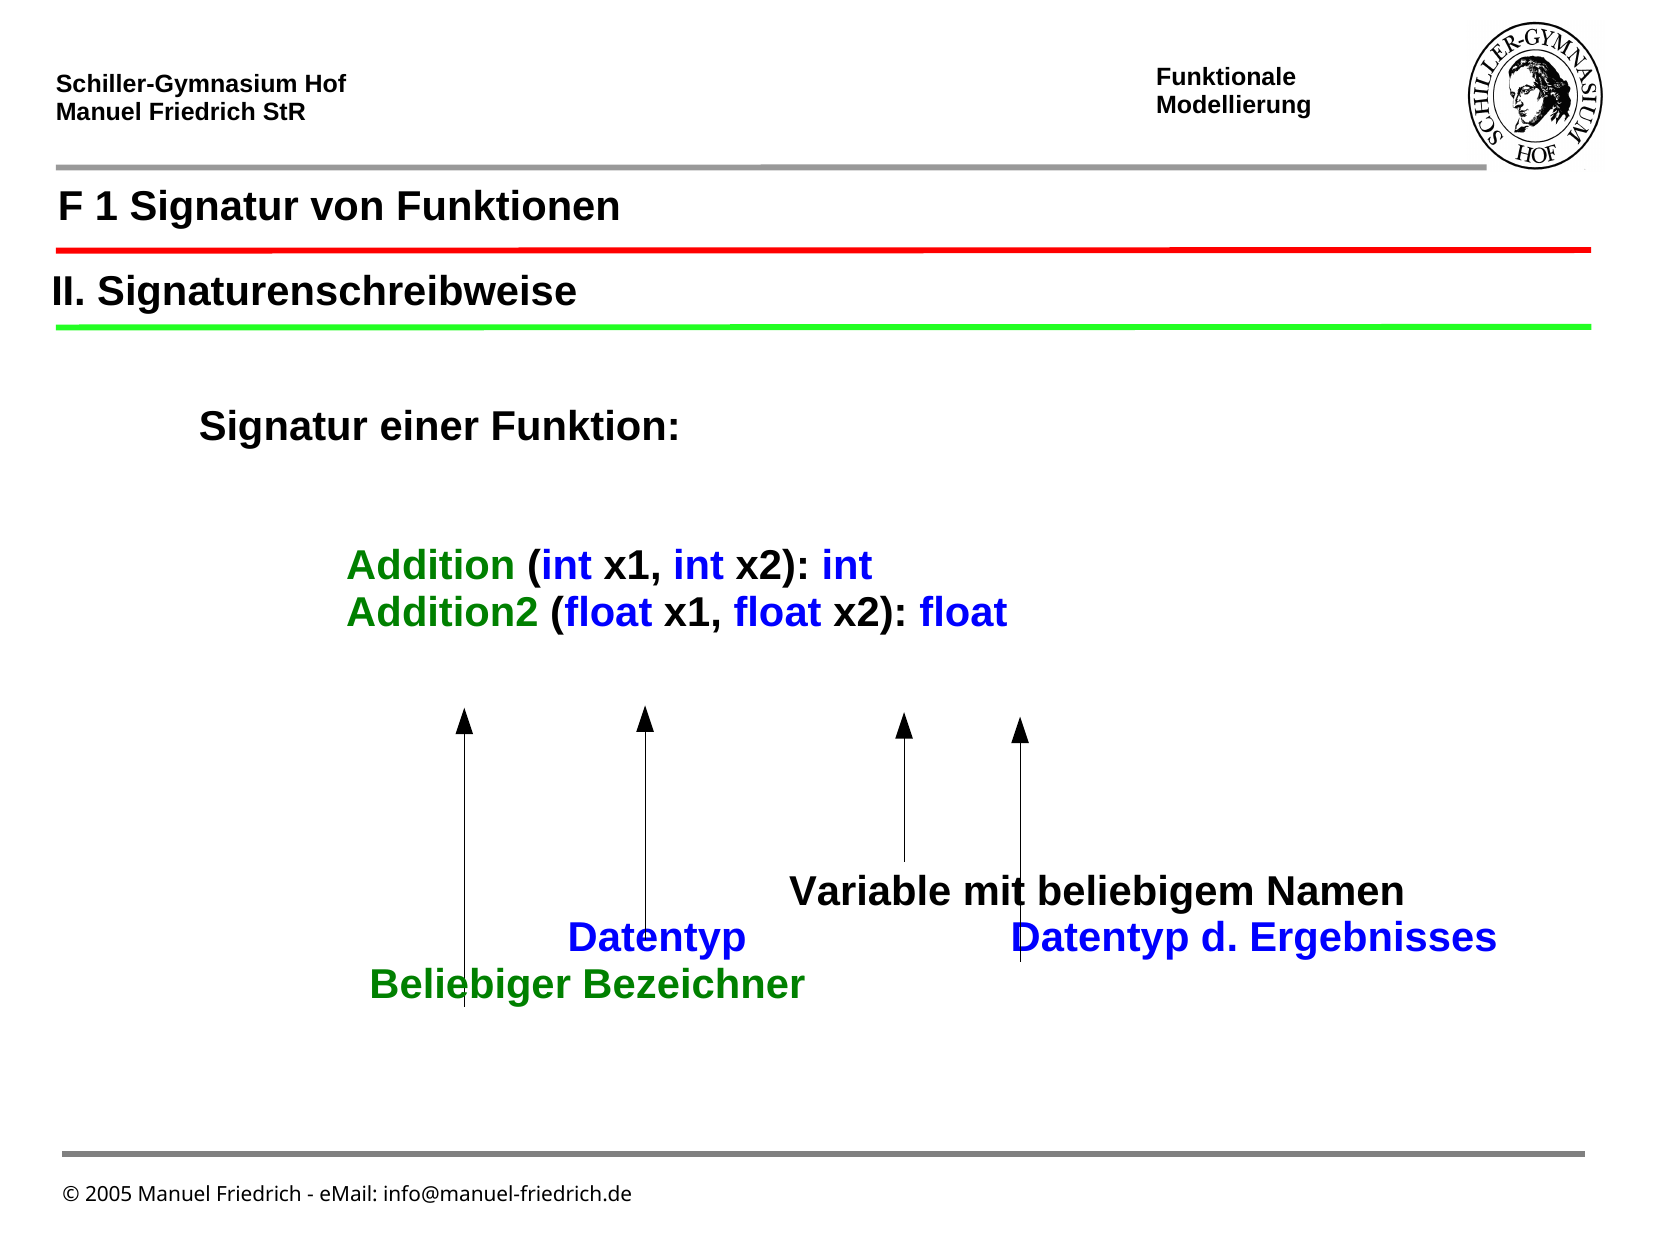

Funktionale
Modellierung
Schiller-Gymnasium Hof
Manuel Friedrich StR
F 1 Signatur von Funktionen
II. Signaturenschreibweise
Signatur einer Funktion:
		Addition (int x1, int x2): int
		Addition2 (float x1, float x2): float
								Variable mit beliebigem Namen
					Datentyp				Datentyp d. Ergebnisses
		 Beliebiger Bezeichner
© 2005 Manuel Friedrich - eMail: info@manuel-friedrich.de